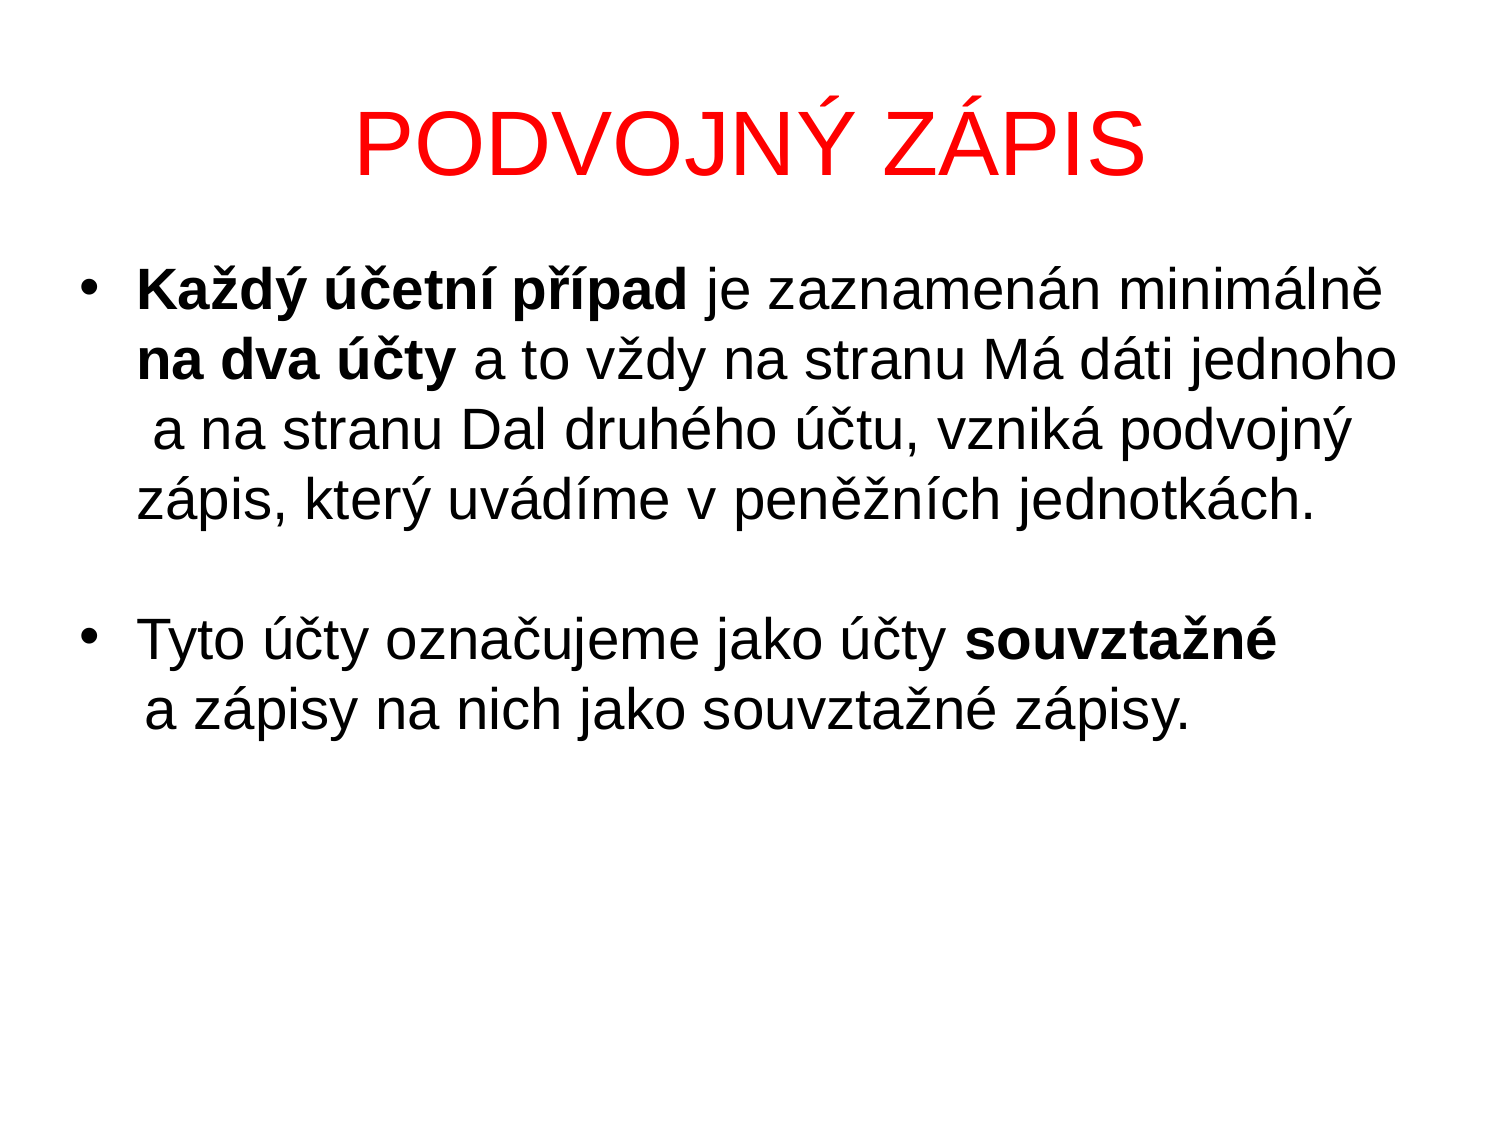

# PODVOJNÝ ZÁPIS
Každý účetní případ je zaznamenán minimálně na dva účty a to vždy na stranu Má dáti jednoho a na stranu Dal druhého účtu, vzniká podvojný zápis, který uvádíme v peněžních jednotkách.
Tyto účty označujeme jako účty souvztažné
 a zápisy na nich jako souvztažné zápisy.